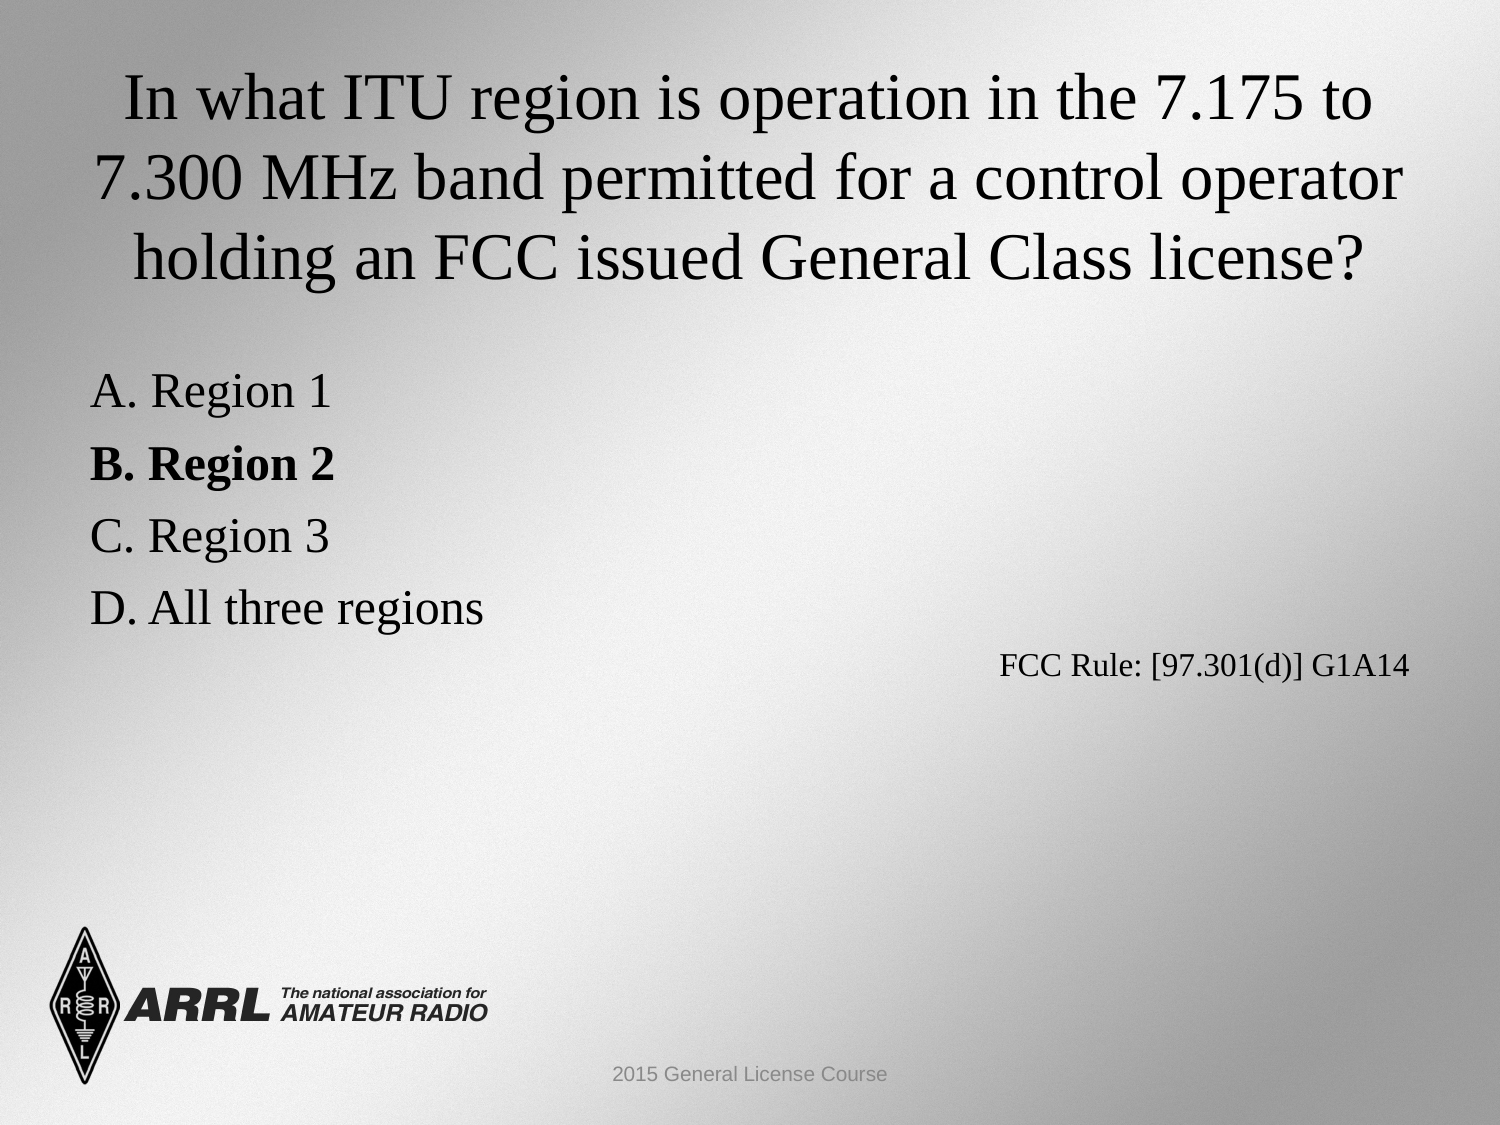

# In what ITU region is operation in the 7.175 to 7.300 MHz band permitted for a control operator holding an FCC issued General Class license?
A. Region 1
B. Region 2
C. Region 3
D. All three regions
FCC Rule: [97.301(d)] G1A14
2015 General License Course